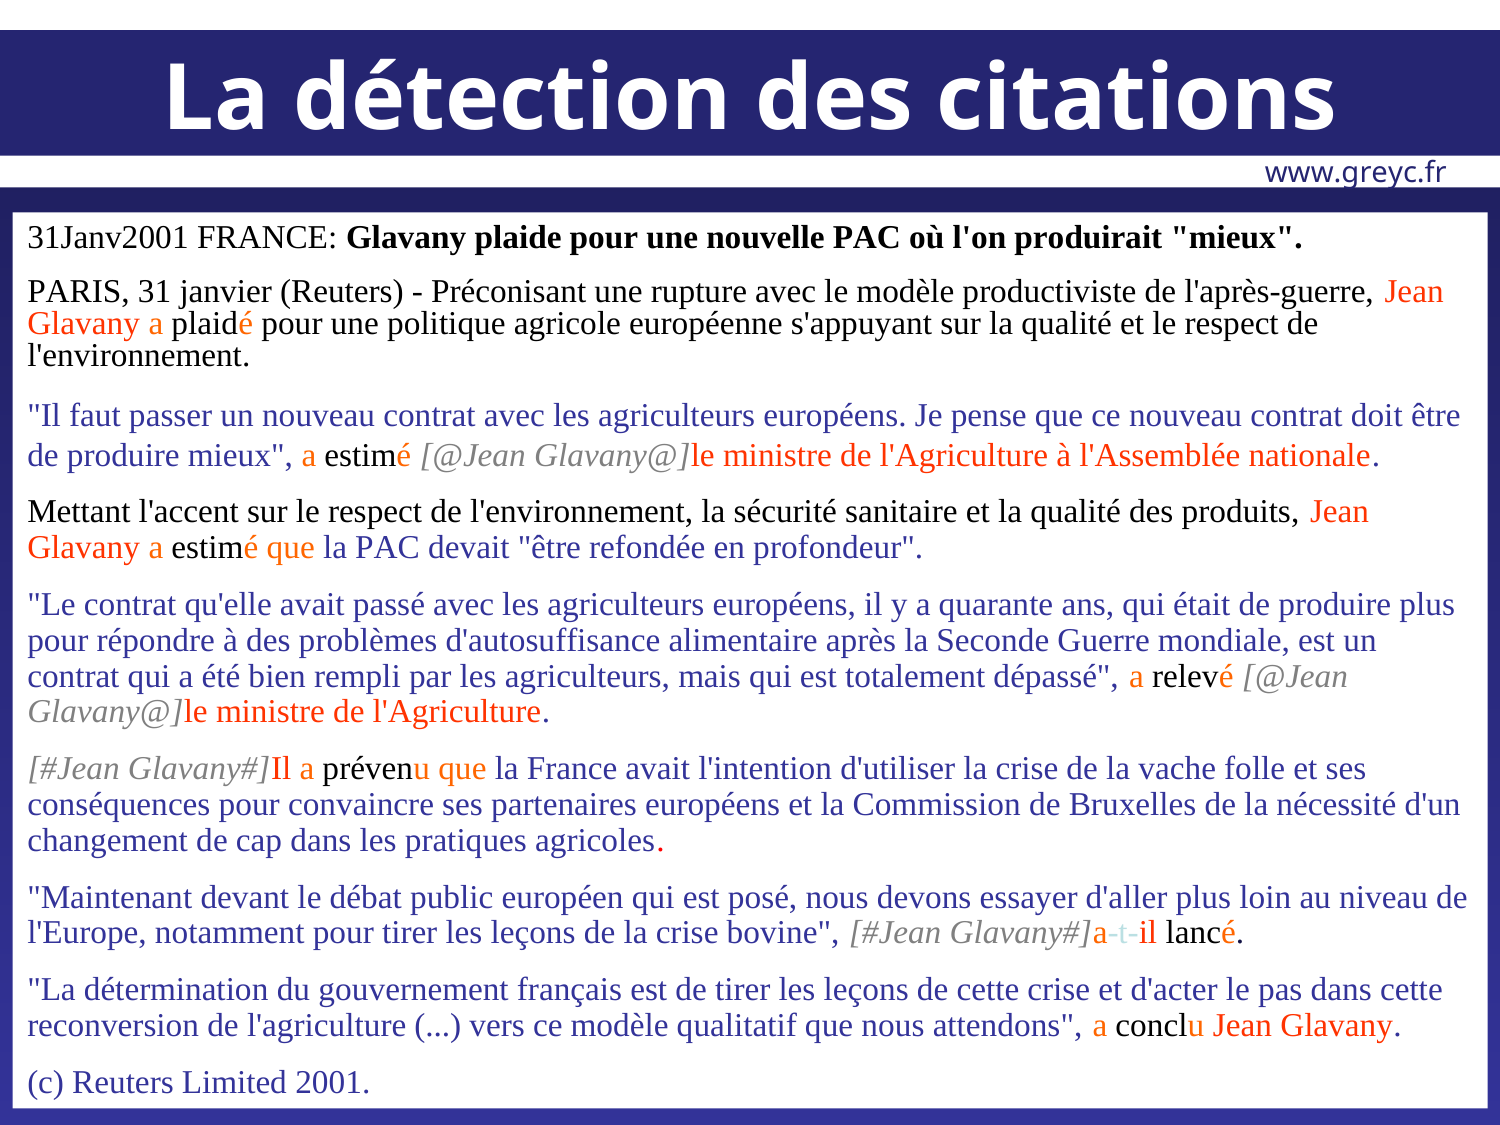

La détection des citations
www.greyc.fr
31Janv2001 FRANCE: Glavany plaide pour une nouvelle PAC où l'on produirait "mieux".
PARIS, 31 janvier (Reuters) - Préconisant une rupture avec le modèle productiviste de l'après-guerre, Jean Glavany a plaidé pour une politique agricole européenne s'appuyant sur la qualité et le respect de l'environnement.
"Il faut passer un nouveau contrat avec les agriculteurs européens. Je pense que ce nouveau contrat doit être de produire mieux", a estimé [@Jean Glavany@]le ministre de l'Agriculture à l'Assemblée nationale.
Mettant l'accent sur le respect de l'environnement, la sécurité sanitaire et la qualité des produits, Jean Glavany a estimé que la PAC devait "être refondée en profondeur".
"Le contrat qu'elle avait passé avec les agriculteurs européens, il y a quarante ans, qui était de produire plus pour répondre à des problèmes d'autosuffisance alimentaire après la Seconde Guerre mondiale, est un contrat qui a été bien rempli par les agriculteurs, mais qui est totalement dépassé", a relevé [@Jean Glavany@]le ministre de l'Agriculture.
[#Jean Glavany#]Il a prévenu que la France avait l'intention d'utiliser la crise de la vache folle et ses conséquences pour convaincre ses partenaires européens et la Commission de Bruxelles de la nécessité d'un changement de cap dans les pratiques agricoles.
"Maintenant devant le débat public européen qui est posé, nous devons essayer d'aller plus loin au niveau de l'Europe, notamment pour tirer les leçons de la crise bovine", [#Jean Glavany#]a-t-il lancé.
"La détermination du gouvernement français est de tirer les leçons de cette crise et d'acter le pas dans cette reconversion de l'agriculture (...) vers ce modèle qualitatif que nous attendons", a conclu Jean Glavany.
(c) Reuters Limited 2001.